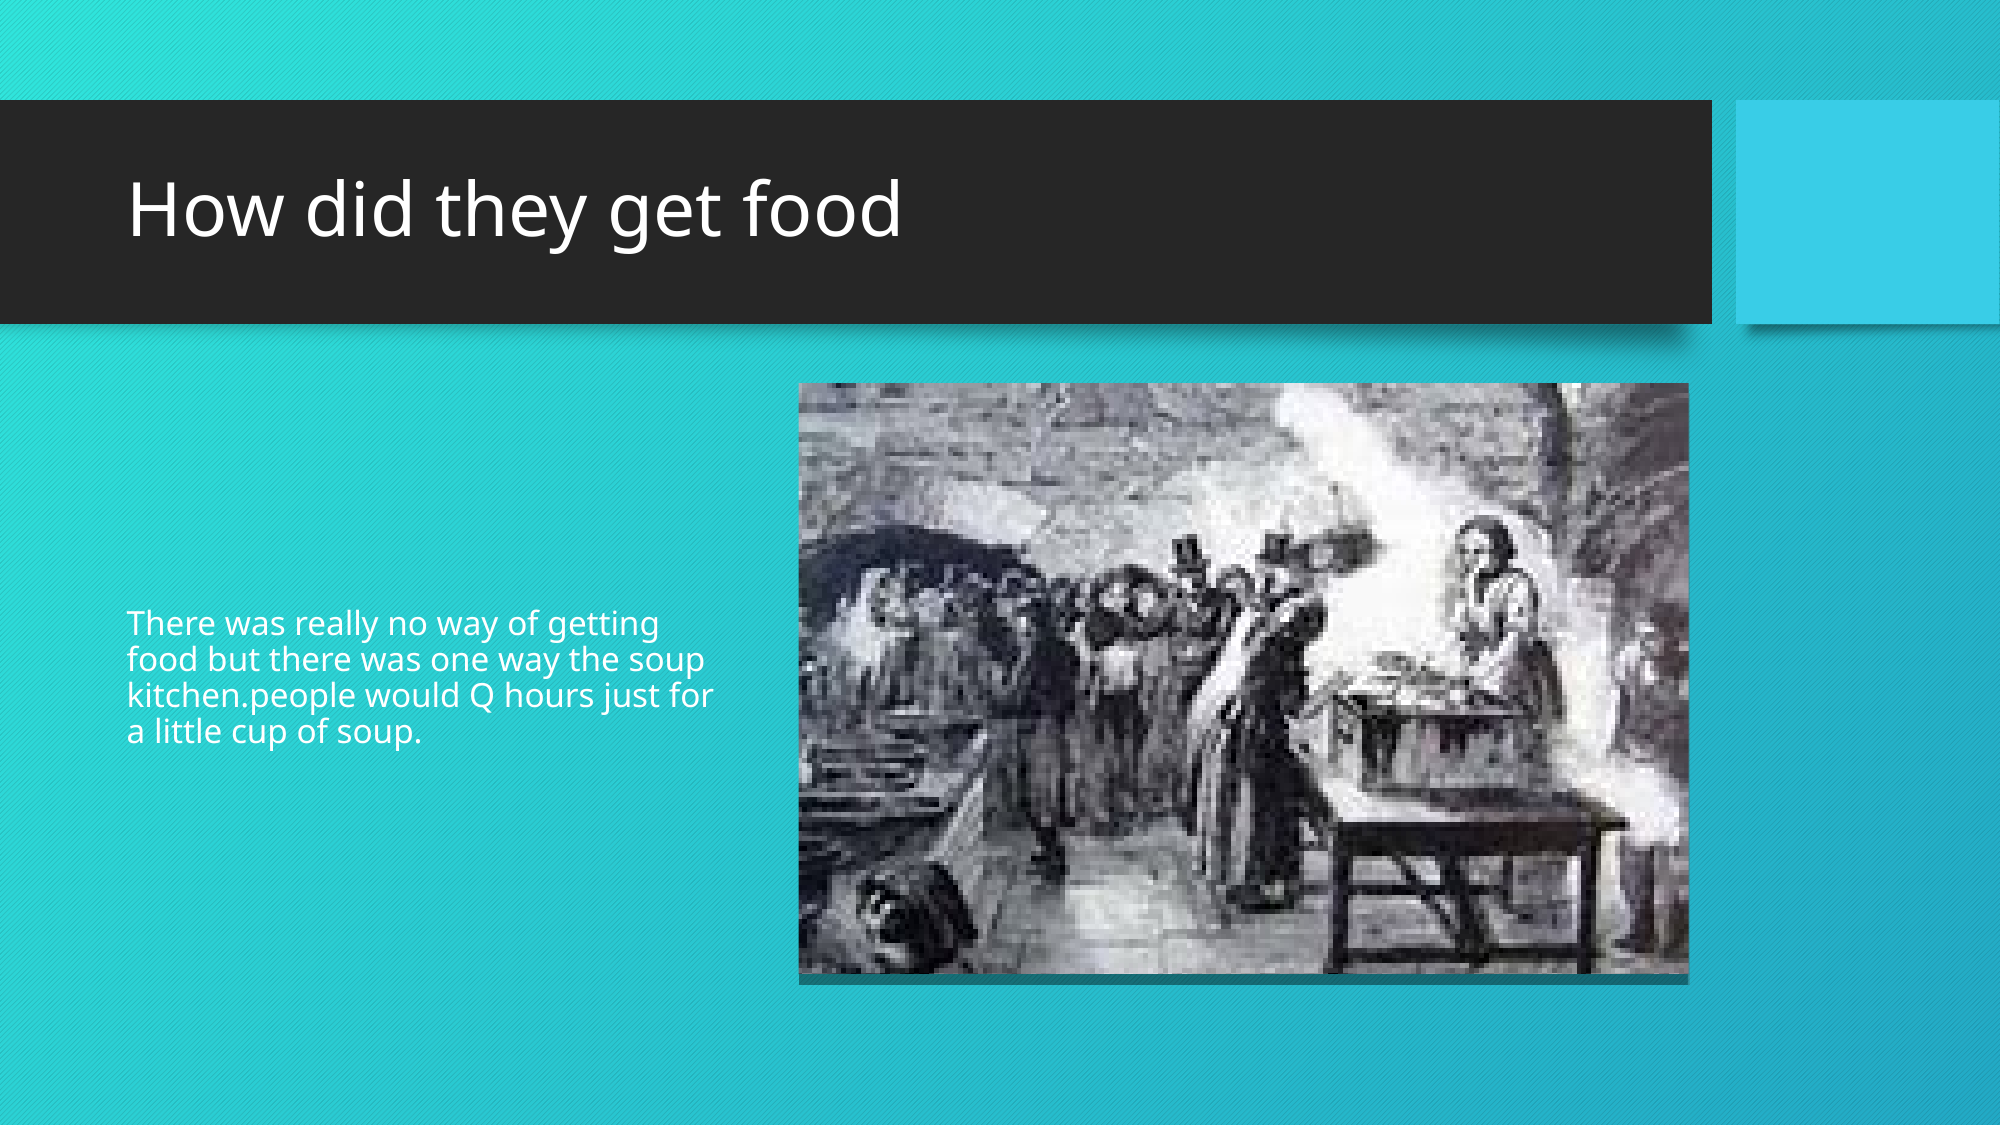

# How did they get food
There was really no way of getting food but there was one way the soup kitchen.people would Q hours just for a little cup of soup.